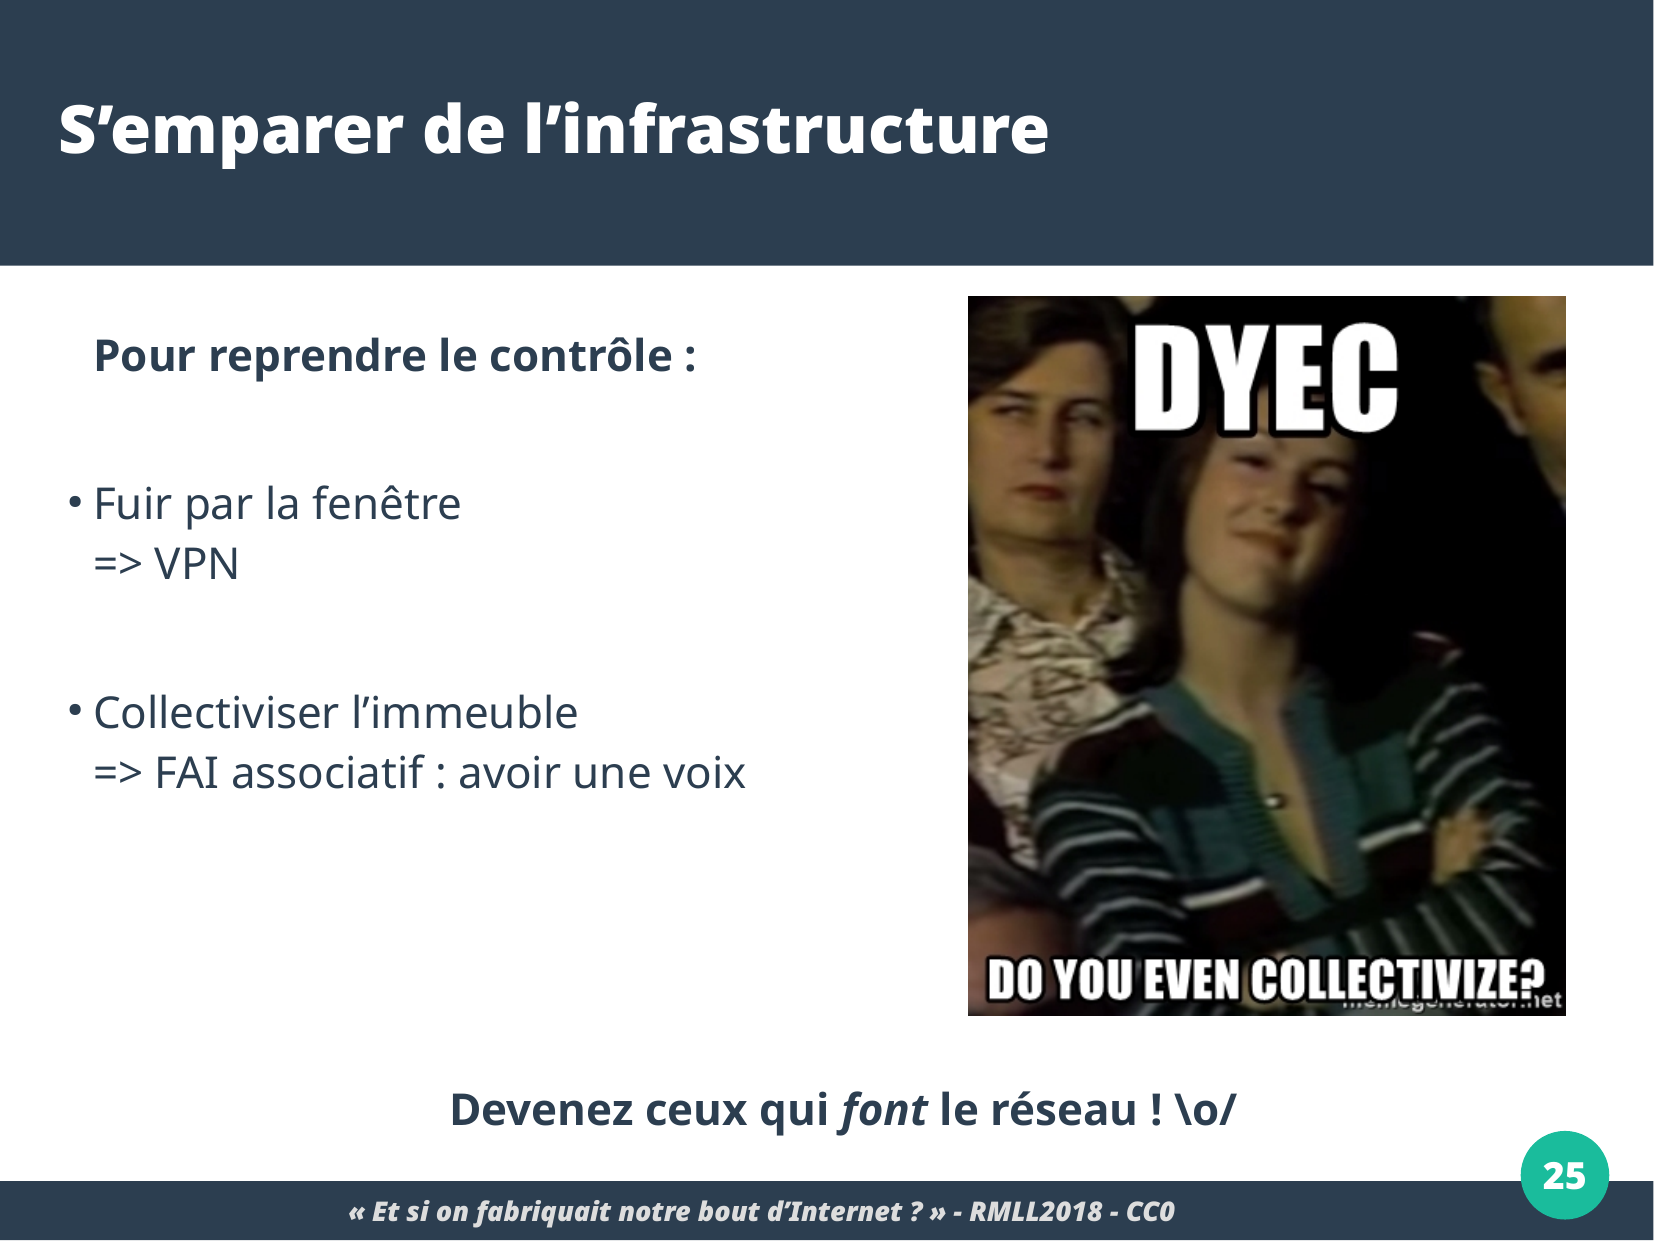

# S’emparer de l’infrastructure
Pour reprendre le contrôle :
Fuir par la fenêtre
=> VPN
Collectiviser l’immeuble
=> FAI associatif : avoir une voix
Devenez ceux qui font le réseau ! \o/
25
« Et si on fabriquait notre bout d’Internet ? » - RMLL2018 - CC0